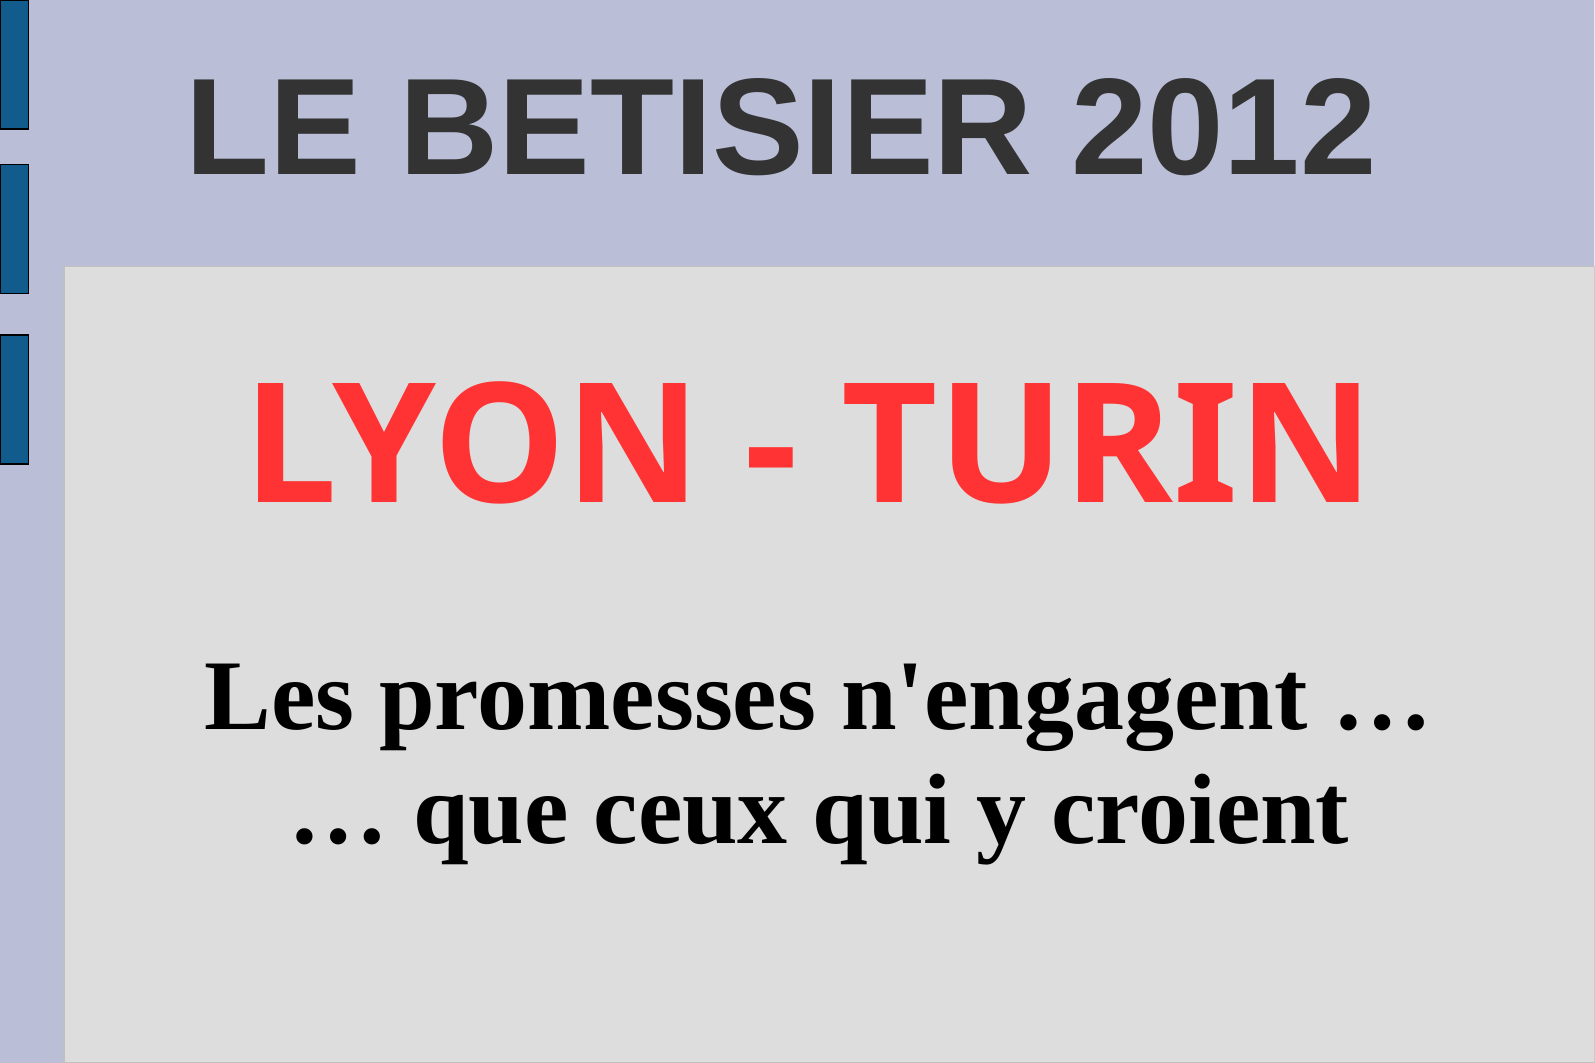

# LE BETISIER 2012
LYON - TURIN
Les promesses n'engagent …
… que ceux qui y croient